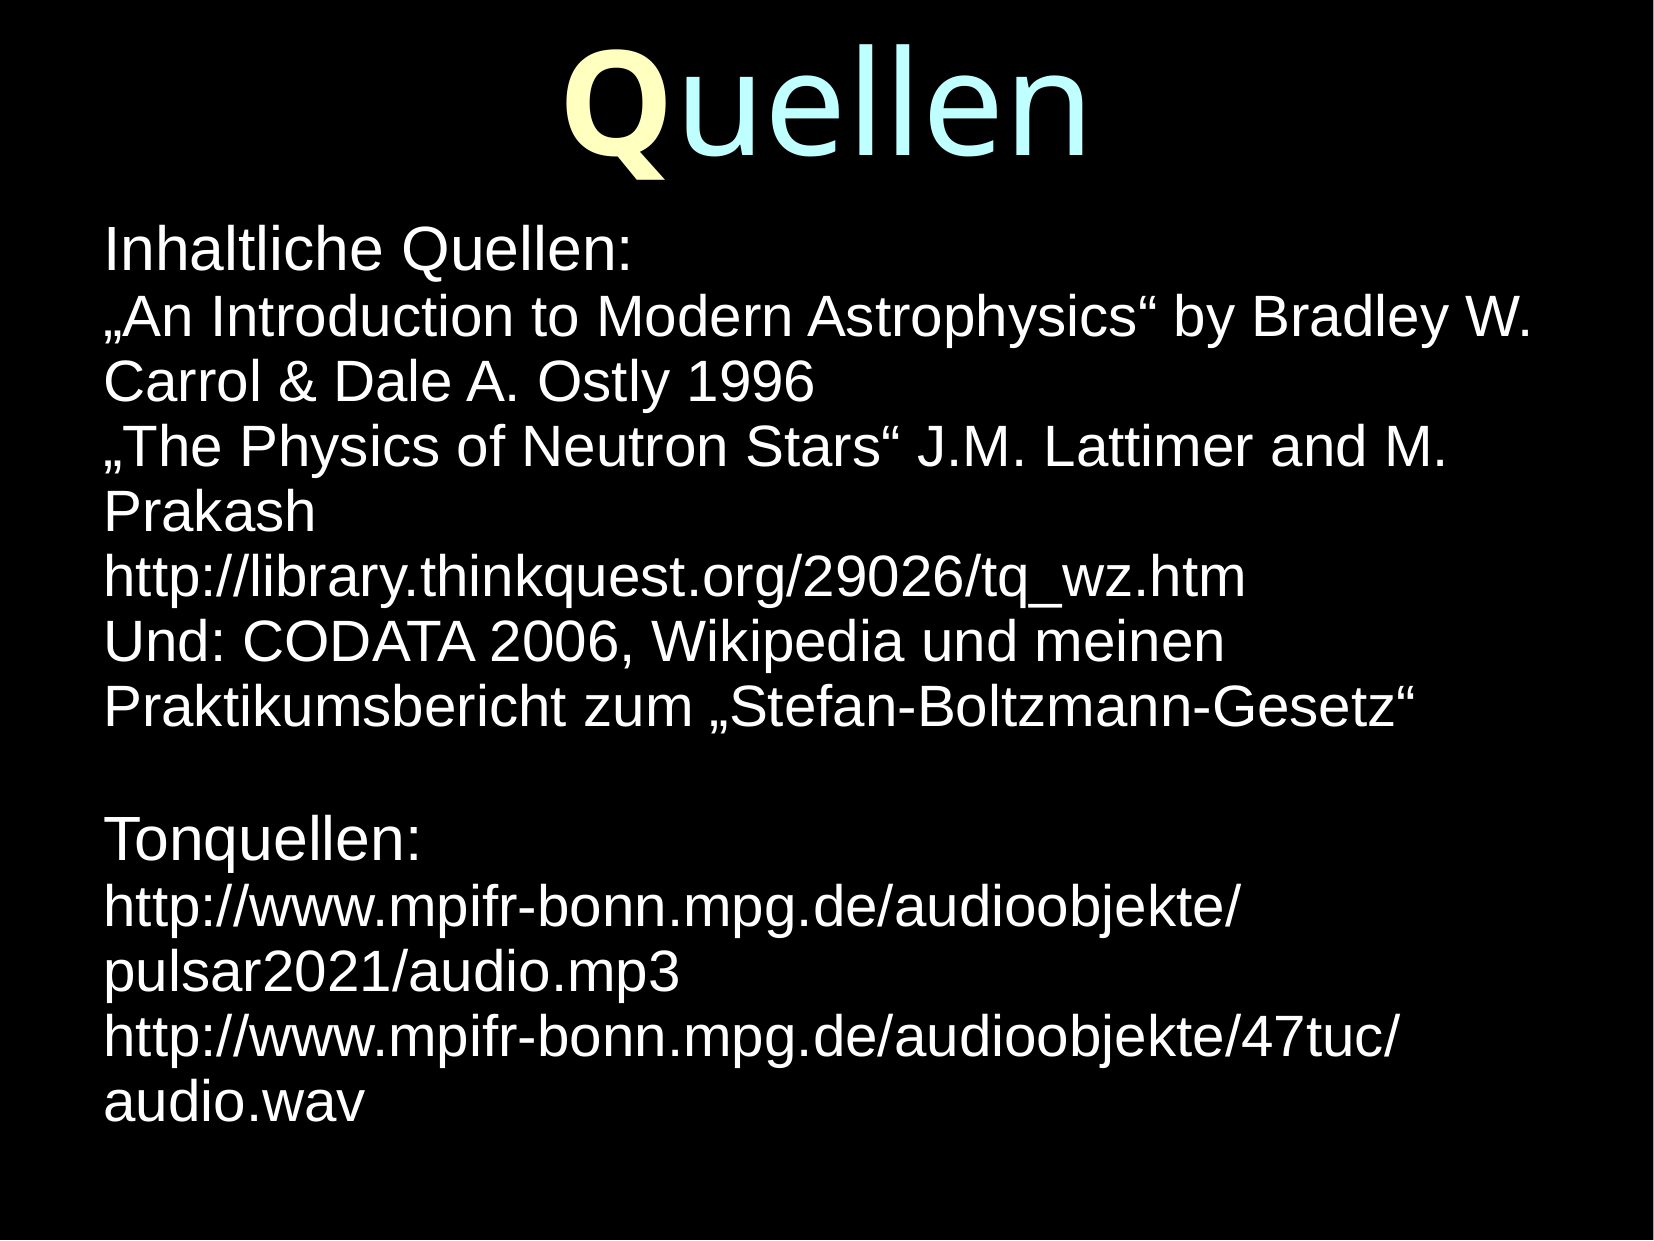

# Quellen
Inhaltliche Quellen:
„An Introduction to Modern Astrophysics“ by Bradley W. Carrol & Dale A. Ostly 1996
„The Physics of Neutron Stars“ J.M. Lattimer and M. Prakash
http://library.thinkquest.org/29026/tq_wz.htm
Und: CODATA 2006, Wikipedia und meinen Praktikumsbericht zum „Stefan-Boltzmann-Gesetz“
Tonquellen:
http://www.mpifr-bonn.mpg.de/audioobjekte/pulsar2021/audio.mp3
http://www.mpifr-bonn.mpg.de/audioobjekte/47tuc/audio.wav